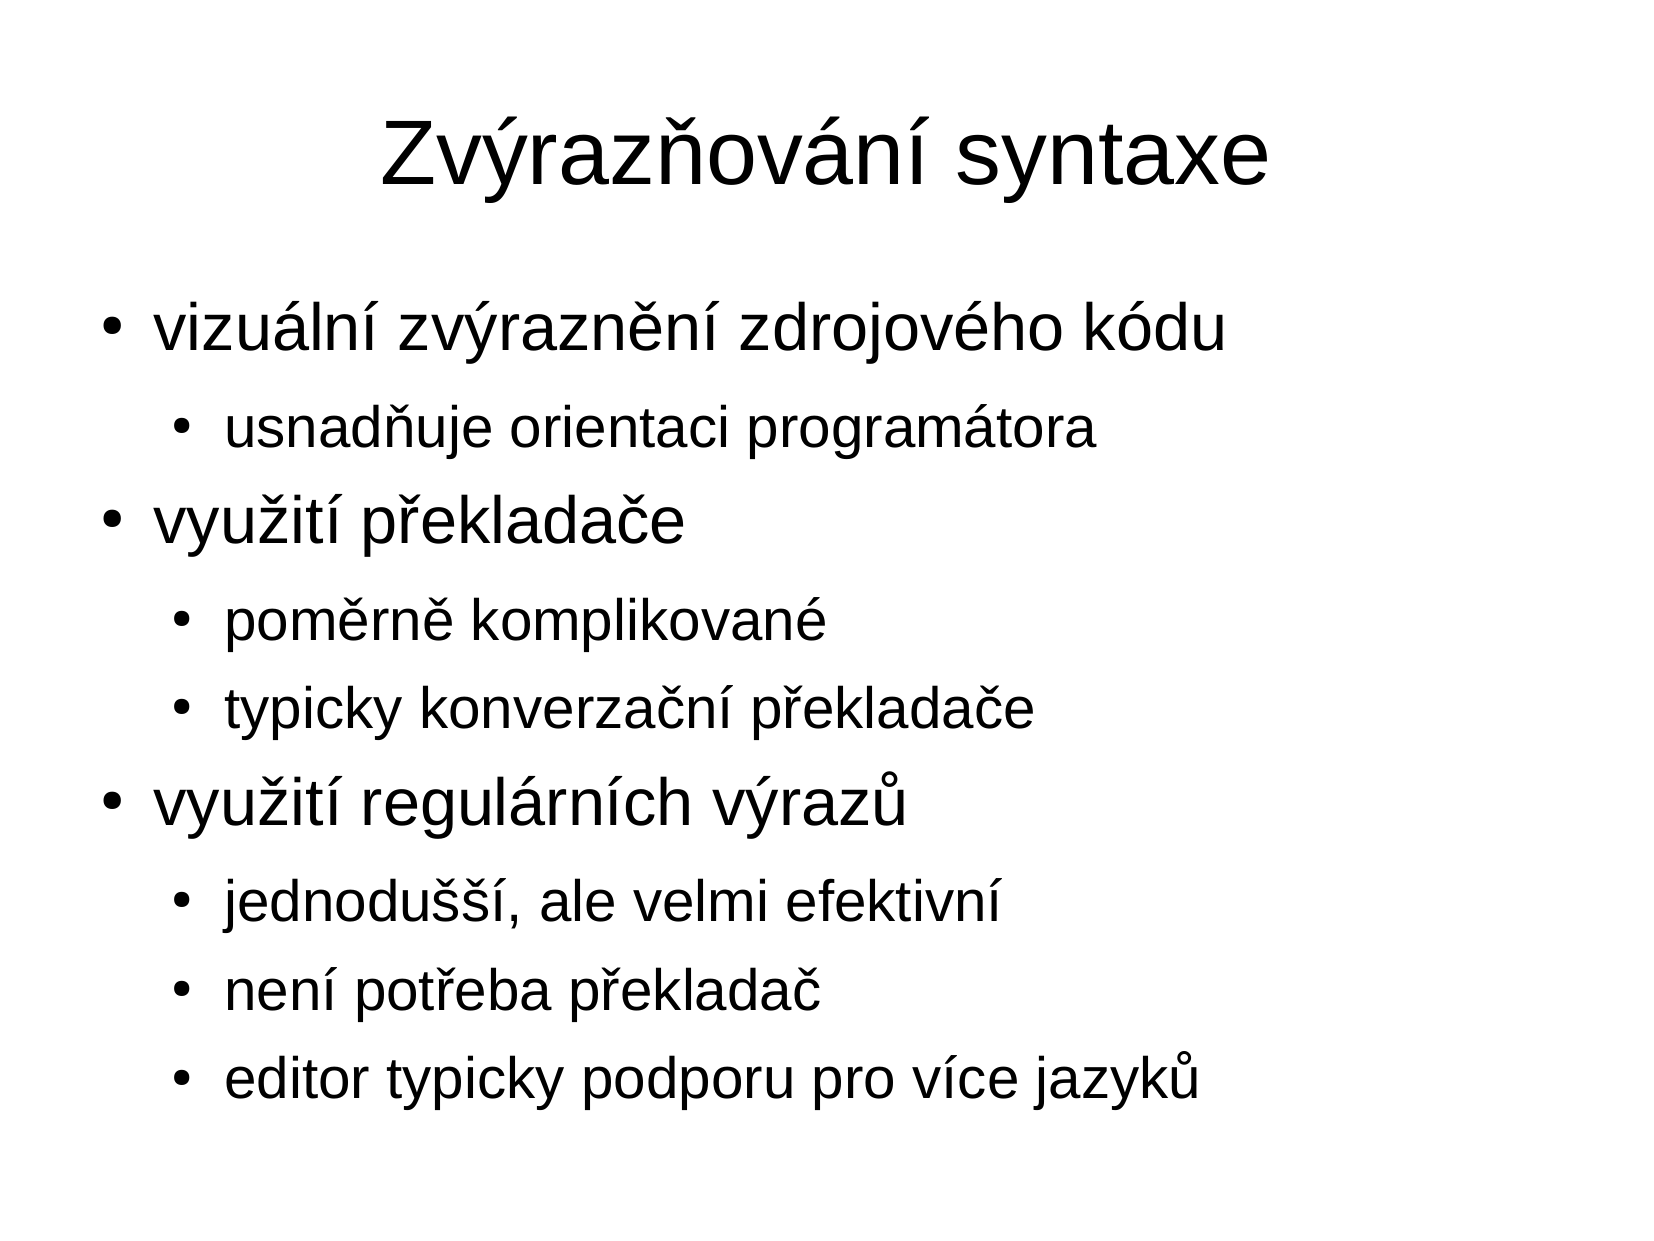

# Zvýrazňování syntaxe
vizuální zvýraznění zdrojového kódu
usnadňuje orientaci programátora
využití překladače
poměrně komplikované
typicky konverzační překladače
využití regulárních výrazů
jednodušší, ale velmi efektivní
není potřeba překladač
editor typicky podporu pro více jazyků